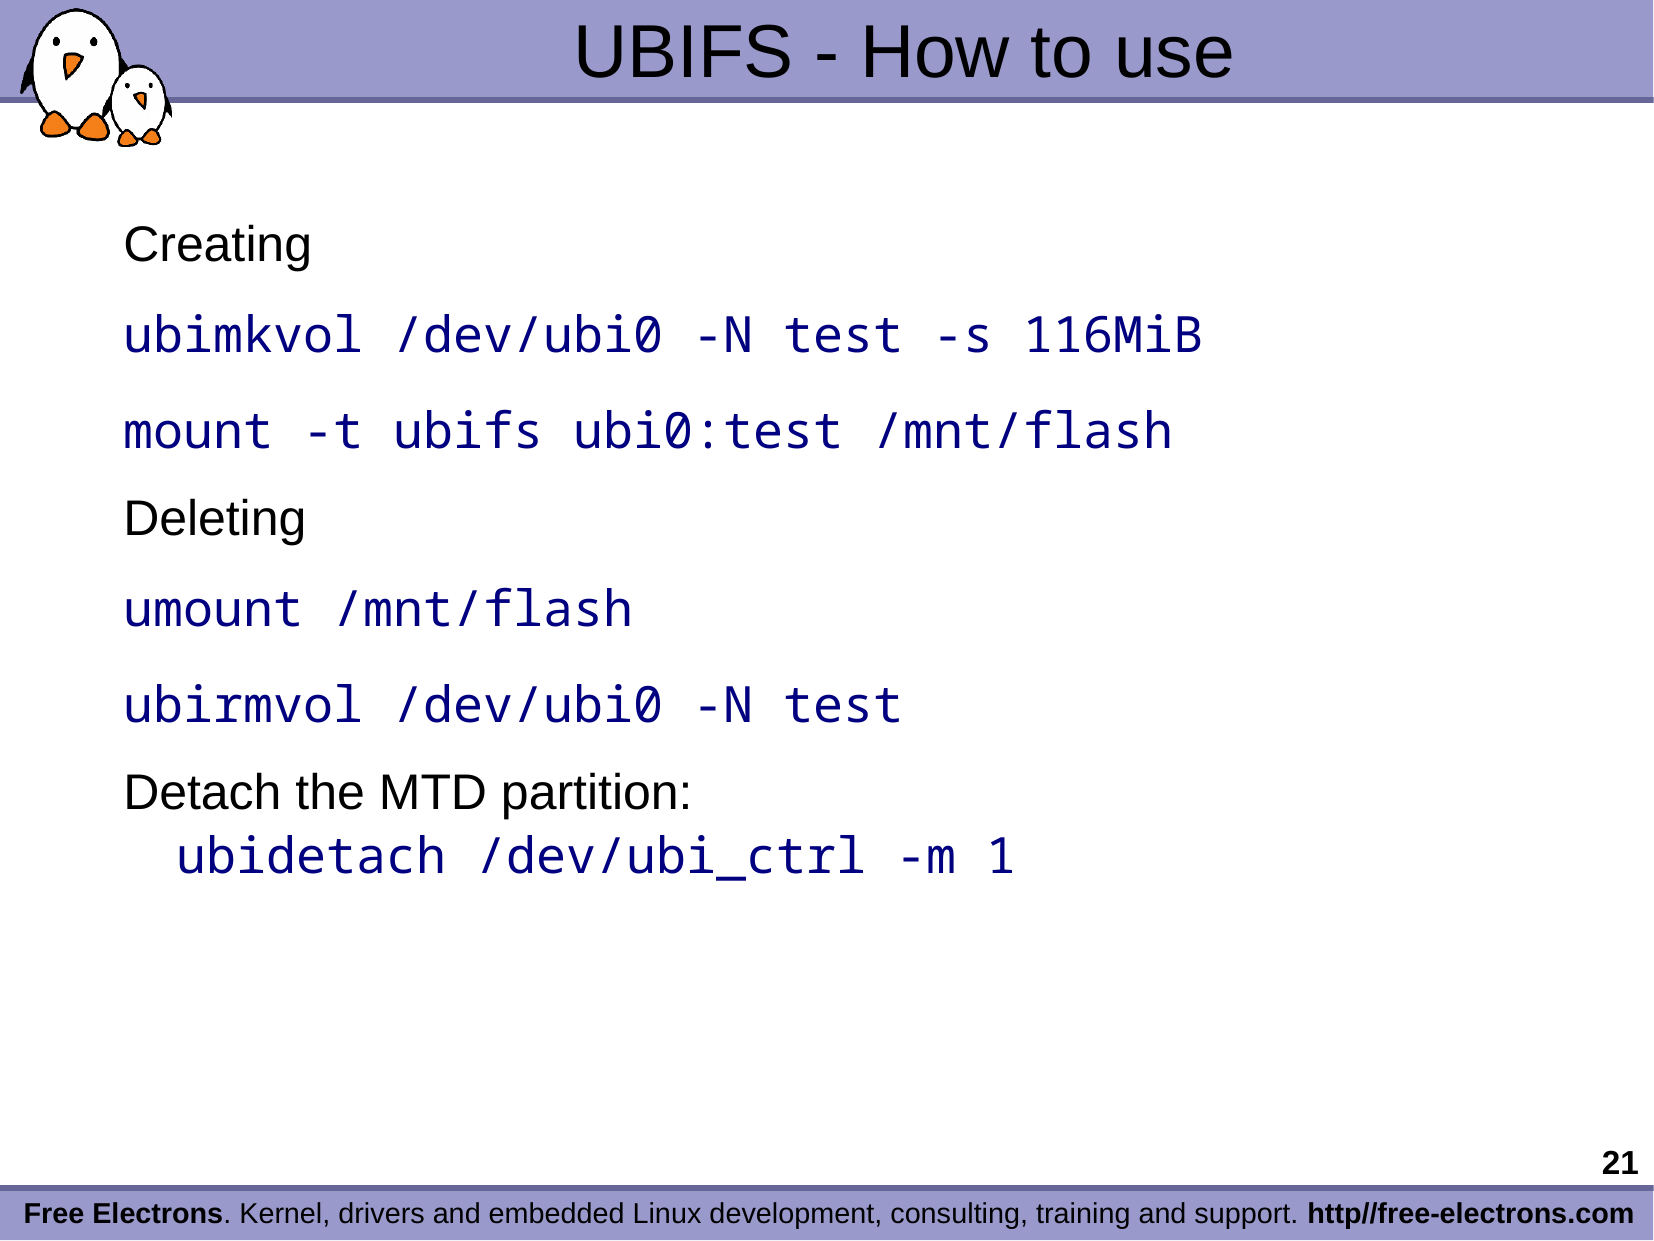

# UBIFS - How to use
Creating
ubimkvol /dev/ubi0 -N test -s 116MiB
mount -t ubifs ubi0:test /mnt/flash
Deleting
umount /mnt/flash
ubirmvol /dev/ubi0 -N test
Detach the MTD partition:
ubidetach /dev/ubi_ctrl -m 1